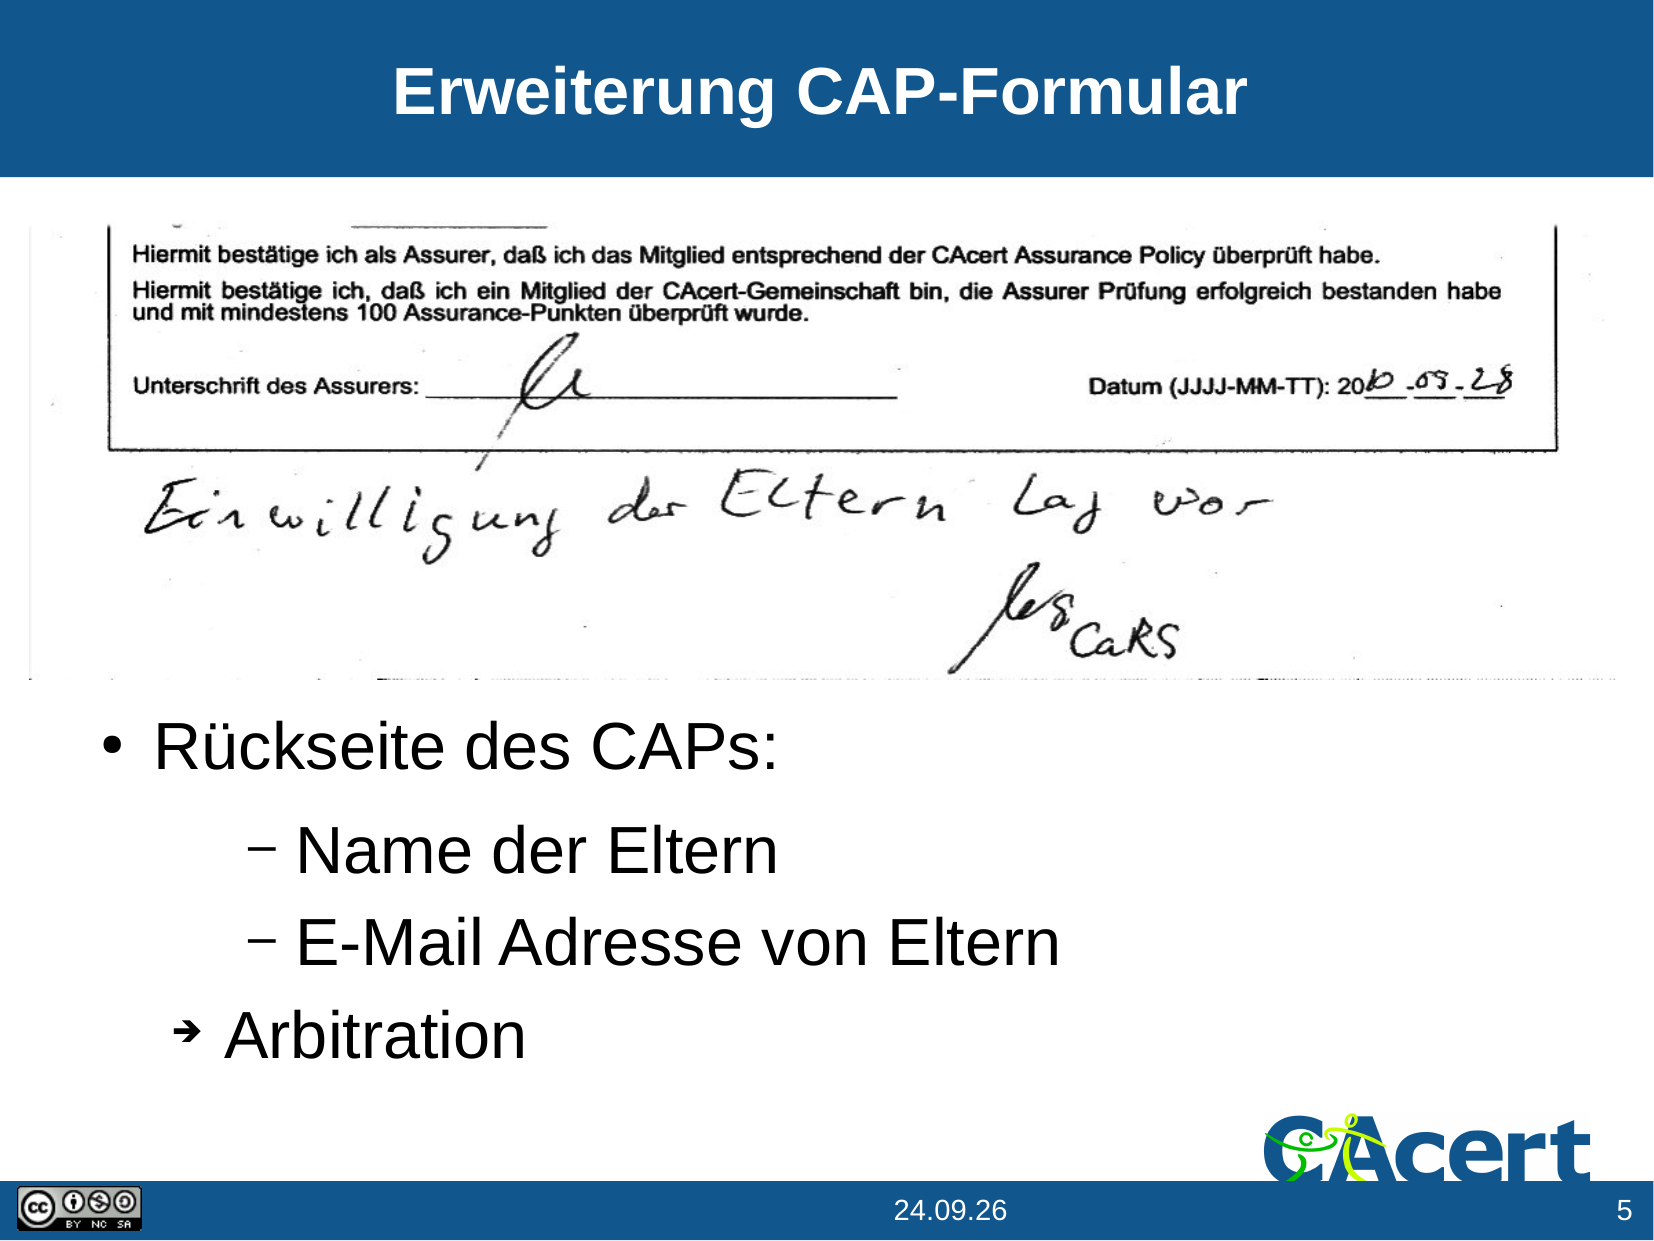

# Erweiterung CAP-Formular
Rückseite des CAPs:
Name der Eltern
E-Mail Adresse von Eltern
Arbitration